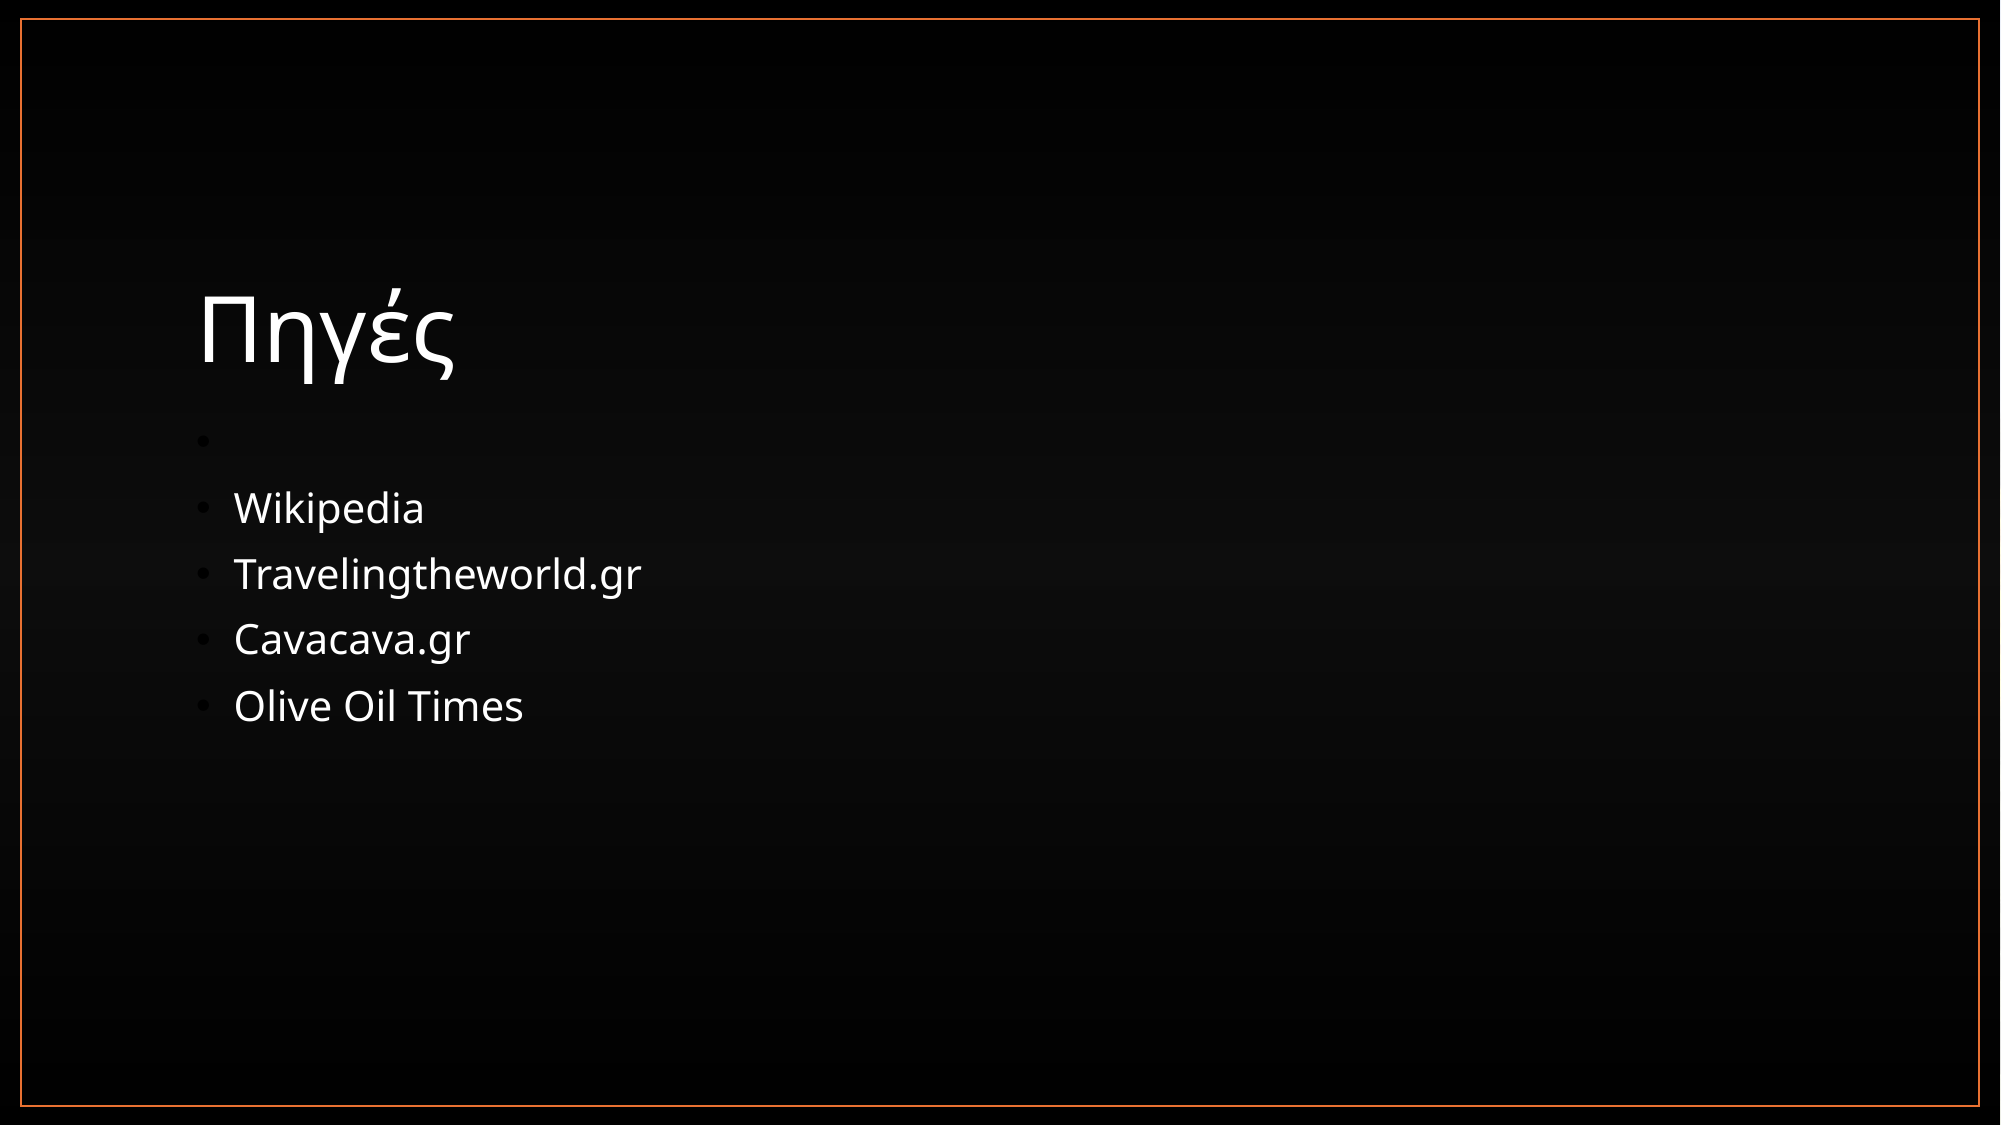

# Πηγές
Wikipedia
Travelingtheworld.gr
Cavacava.gr
Olive Oil Times